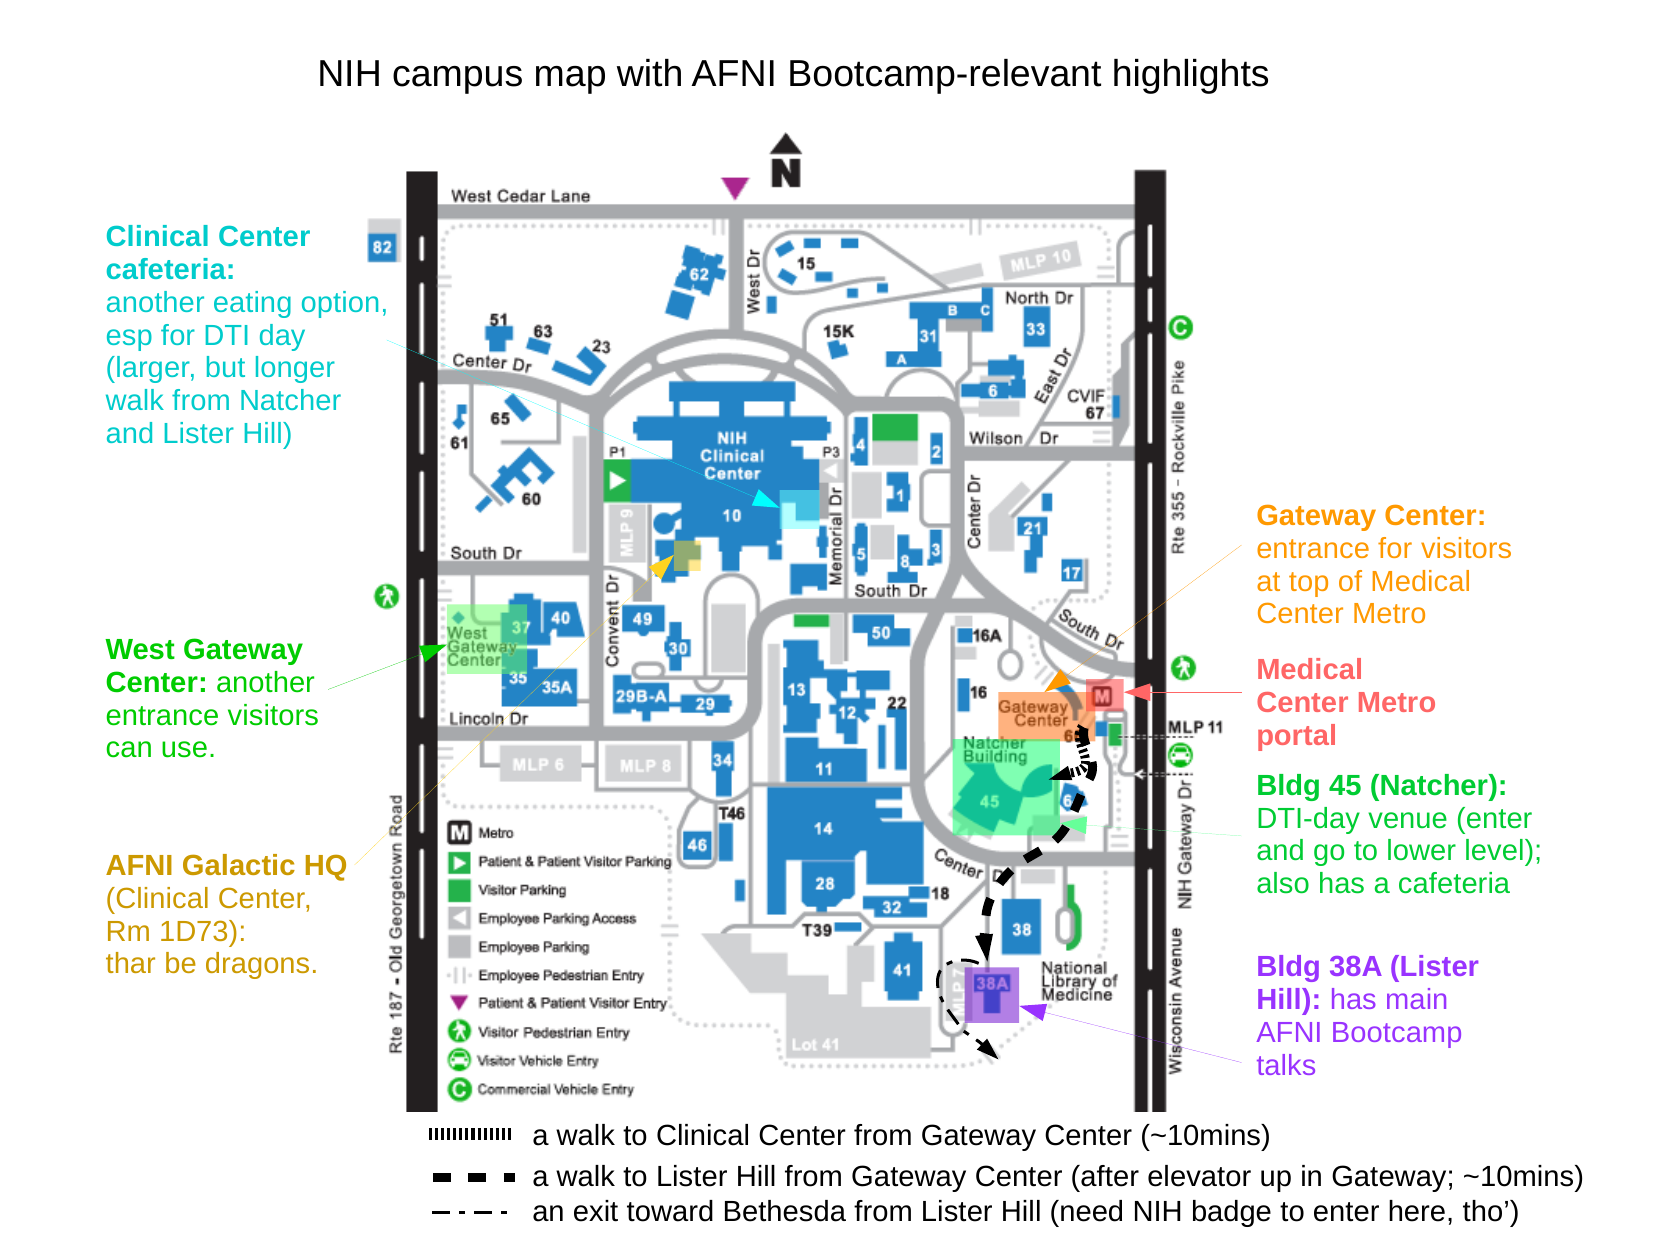

NIH campus map with AFNI Bootcamp-relevant highlights
Clinical Center cafeteria:
another eating option, esp for DTI day (larger, but longer walk from Natcher and Lister Hill)
FAES classrooms 4-5: DTI-day venue (behind and below “The Coffee Place”)
Gateway Center:
entrance for visitors
at top of Medical
Center Metro
West Gateway Center: another entrance visitors can use.
Medical Center Metro portal
Bldg 45 (Natcher):
DTI-day venue (enter and go to lower level); also has a cafeteria
AFNI Galactic HQ (Clinical Center, Rm 1D73):
thar be dragons.
Bldg 38A (Lister Hill): has main AFNI Bootcamp talks
a walk to Clinical Center from Gateway Center (~10mins)
a walk to Lister Hill from Gateway Center (after elevator up in Gateway; ~10mins)
an exit toward Bethesda from Lister Hill (need NIH badge to enter here, tho’)